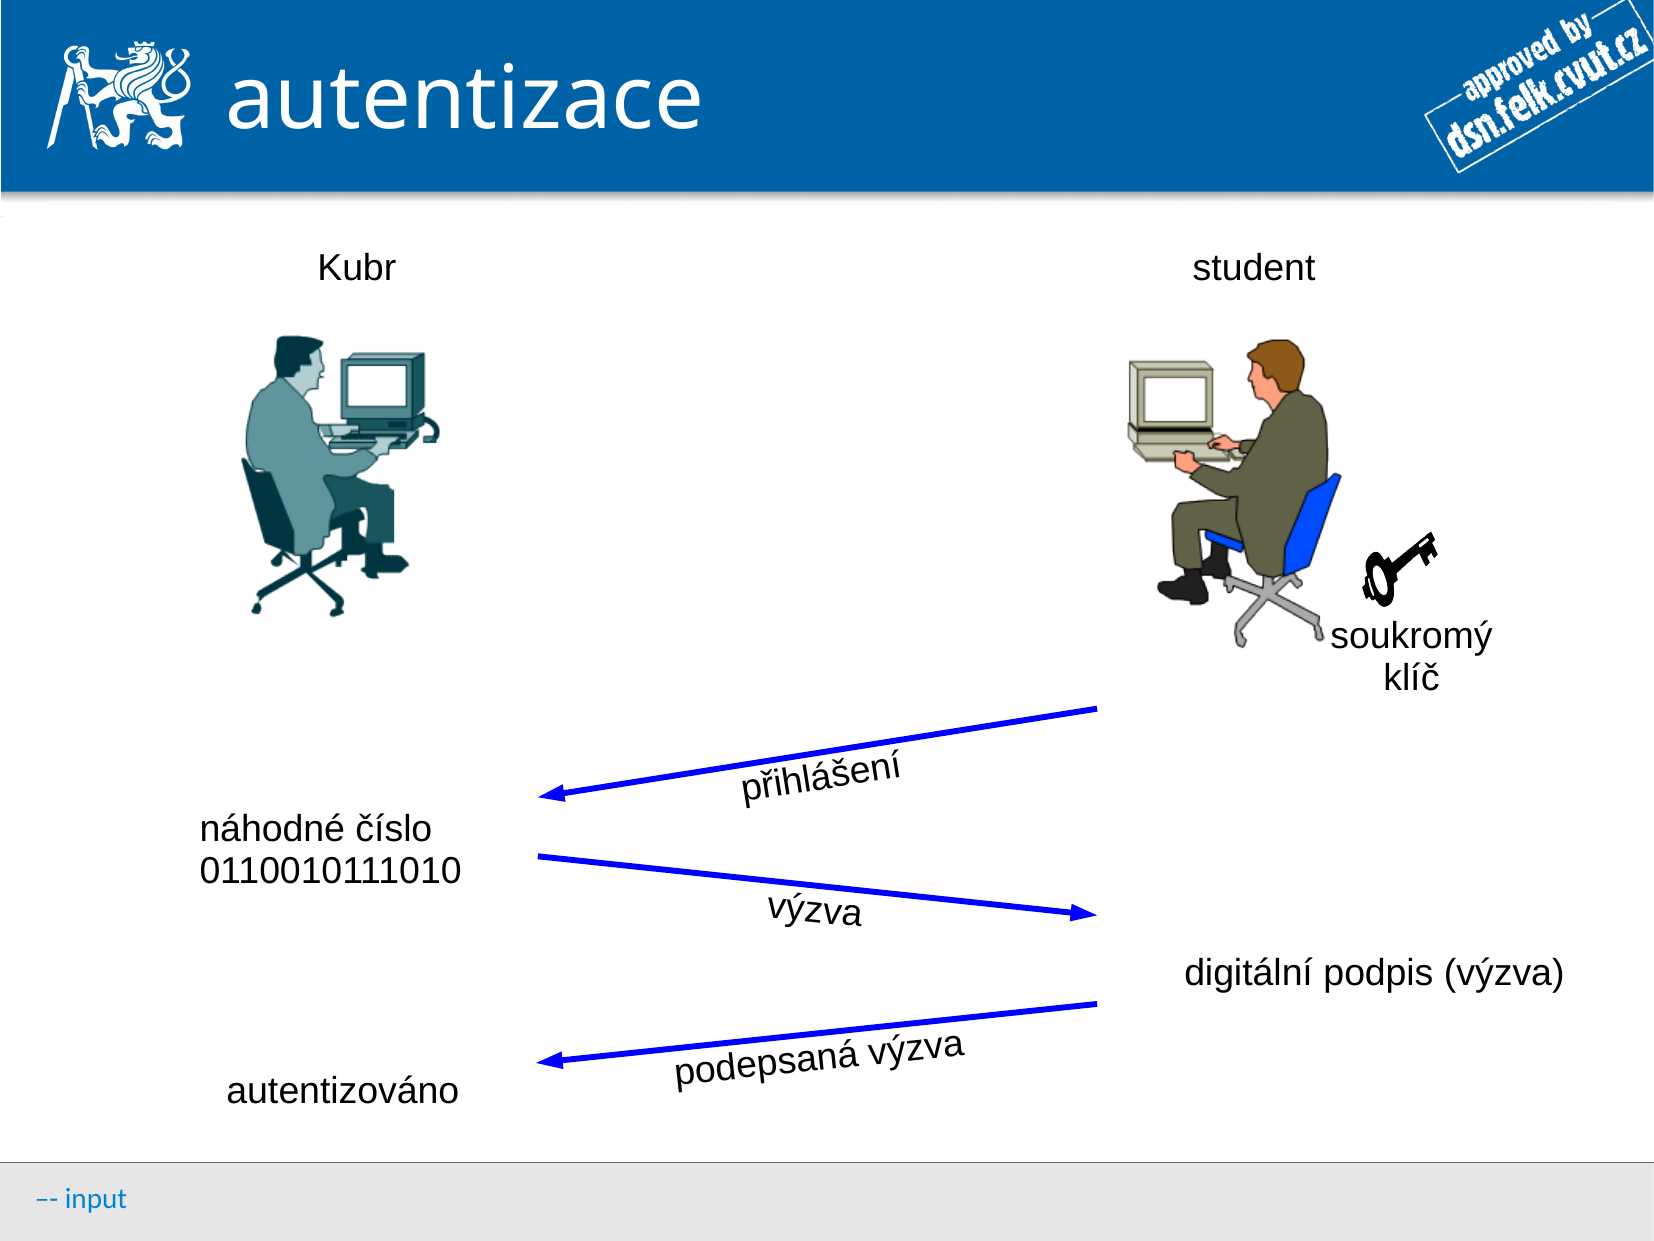

# autentizace
Kubr
student
soukromý
klíč
přihlášení
náhodné číslo
0110010111010
výzva
digitální podpis (výzva)
podepsaná výzva
autentizováno